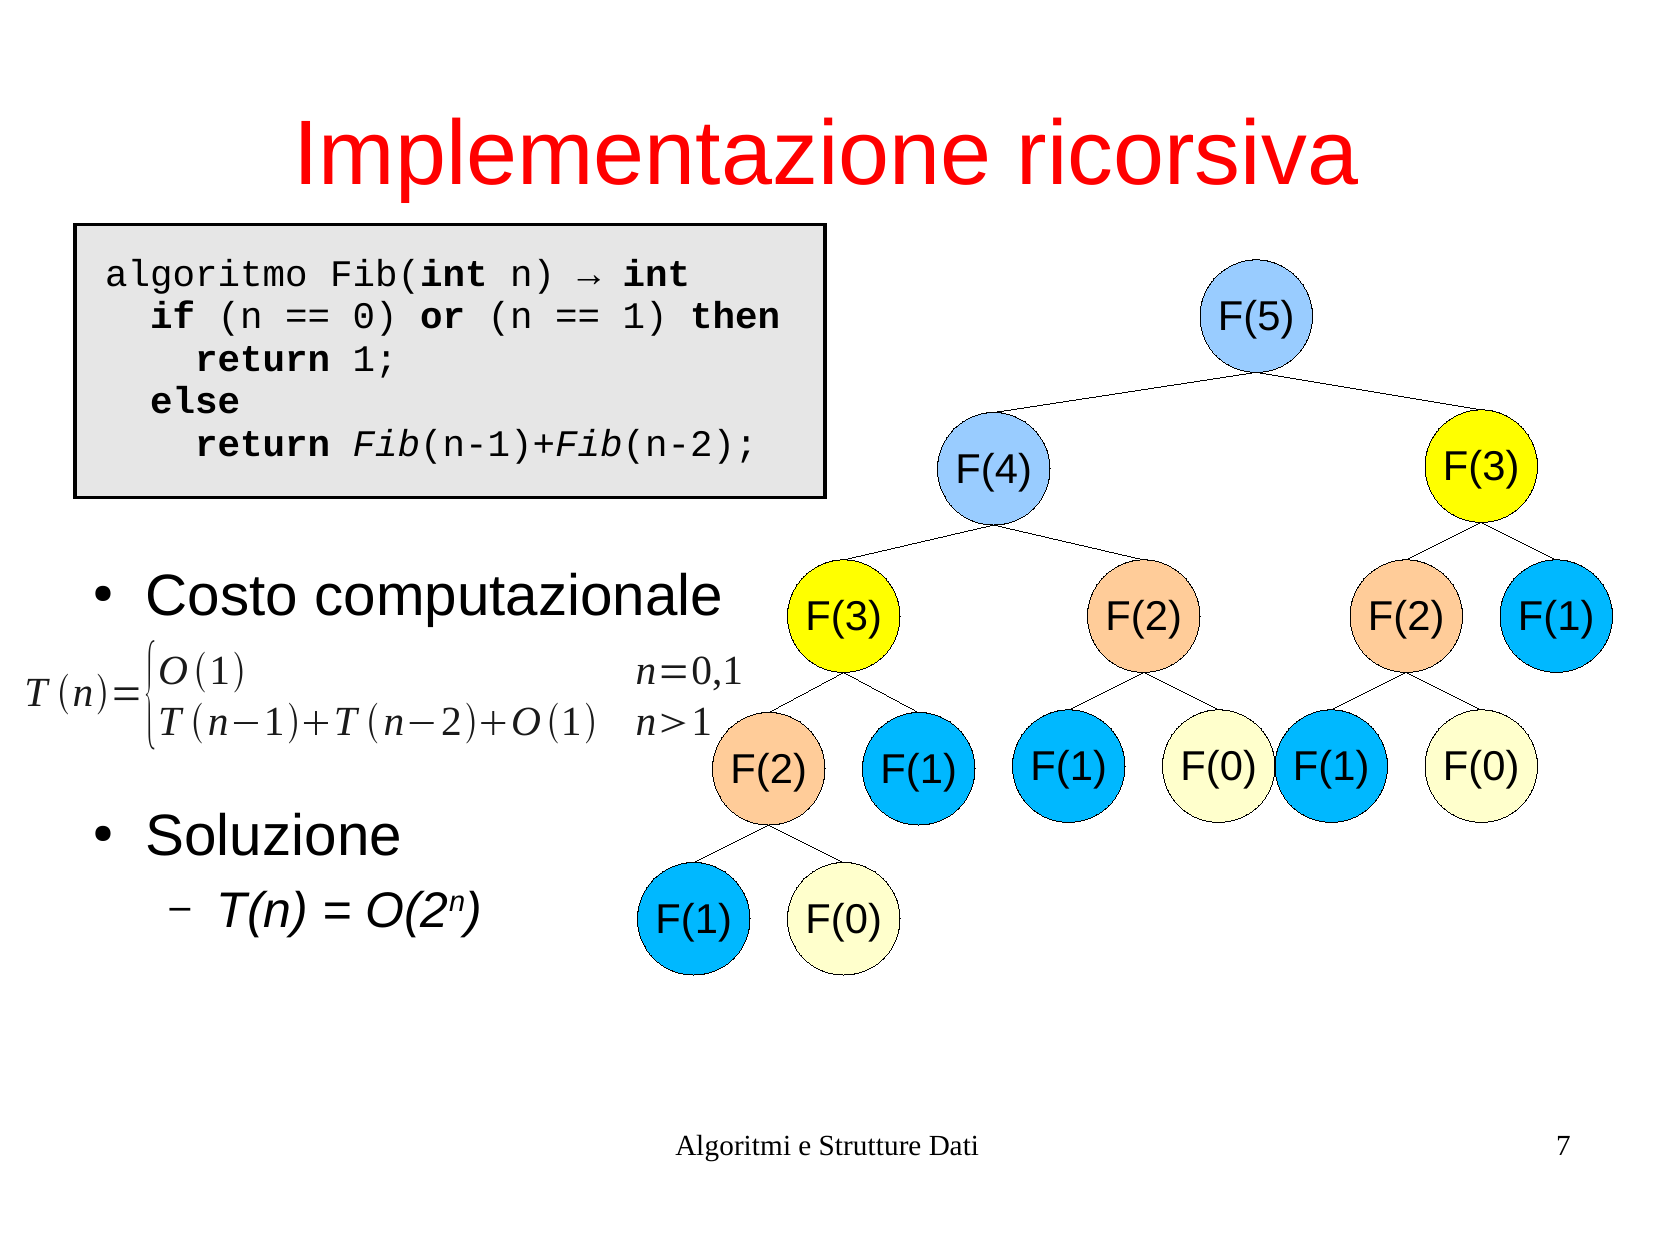

# Implementazione ricorsiva
algoritmo Fib(int n) → int
 if (n == 0) or (n == 1) then
 return 1;
 else
 return Fib(n-1)+Fib(n-2);
F(5)
F(3)
F(4)
F(3)
F(2)
F(2)
F(1)
Costo computazionale
Soluzione
T(n) = O(2n)
F(1)
F(0)
F(1)
F(0)
F(2)
F(1)
F(1)
F(0)
Algoritmi e Strutture Dati
7